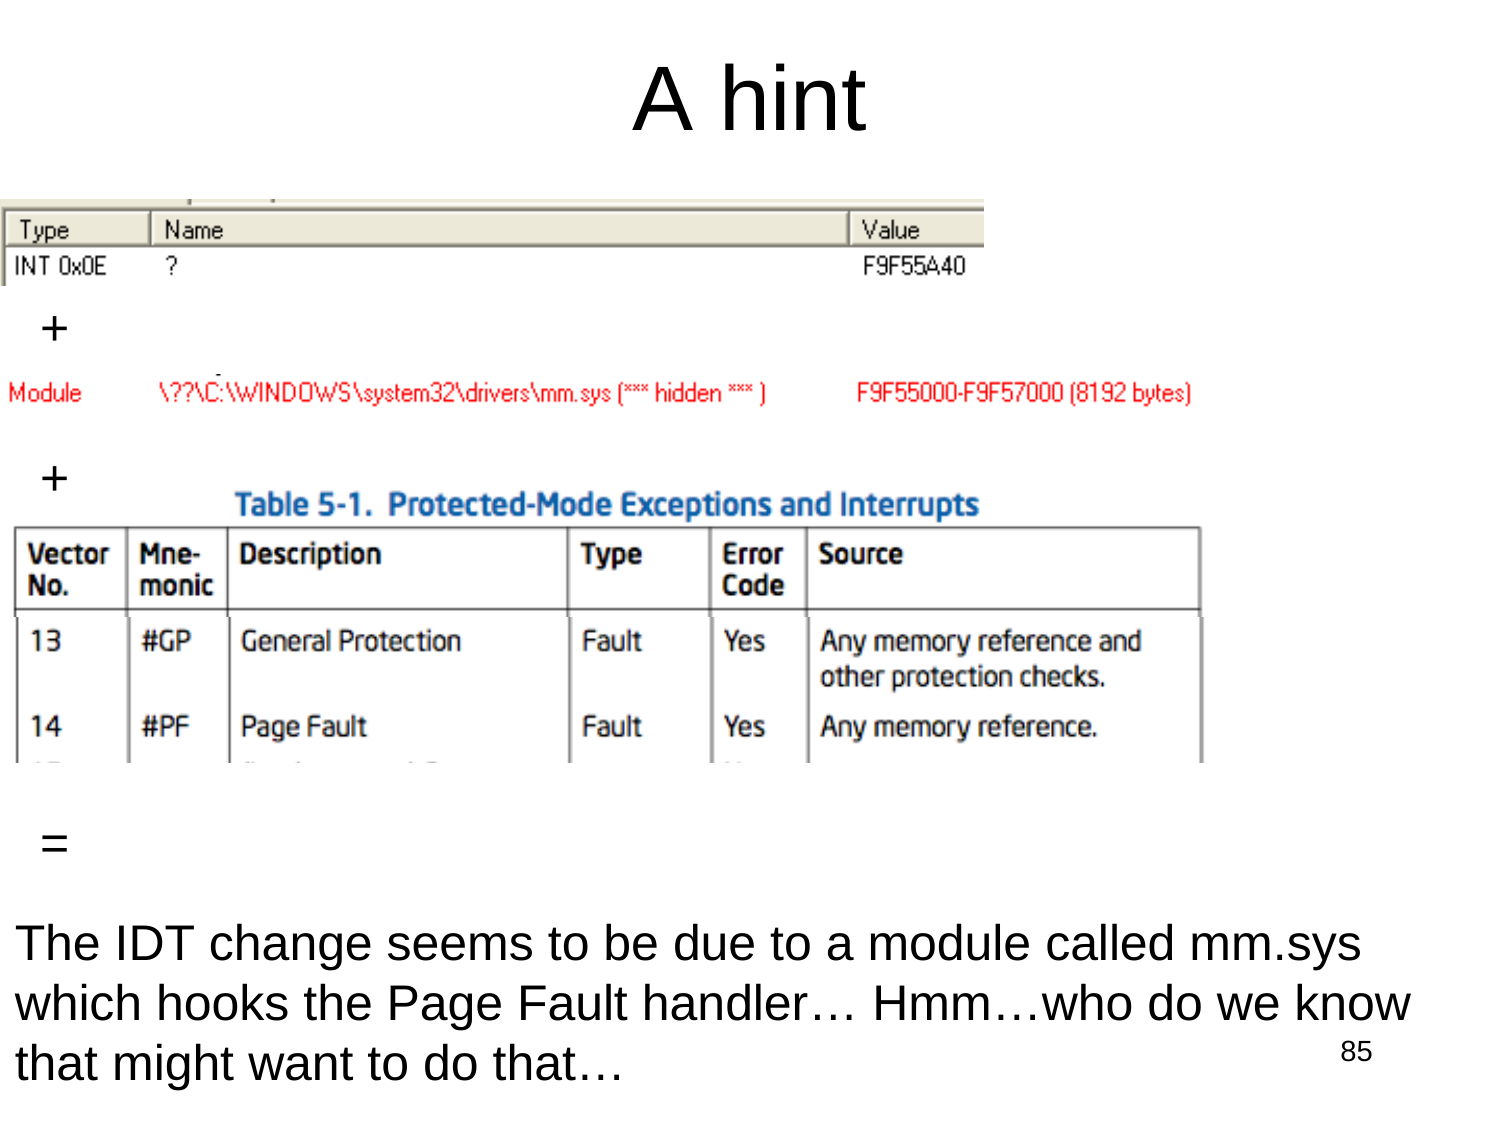

# A hint
+
+
=
The IDT change seems to be due to a module called mm.sys which hooks the Page Fault handler… Hmm…who do we know that might want to do that…